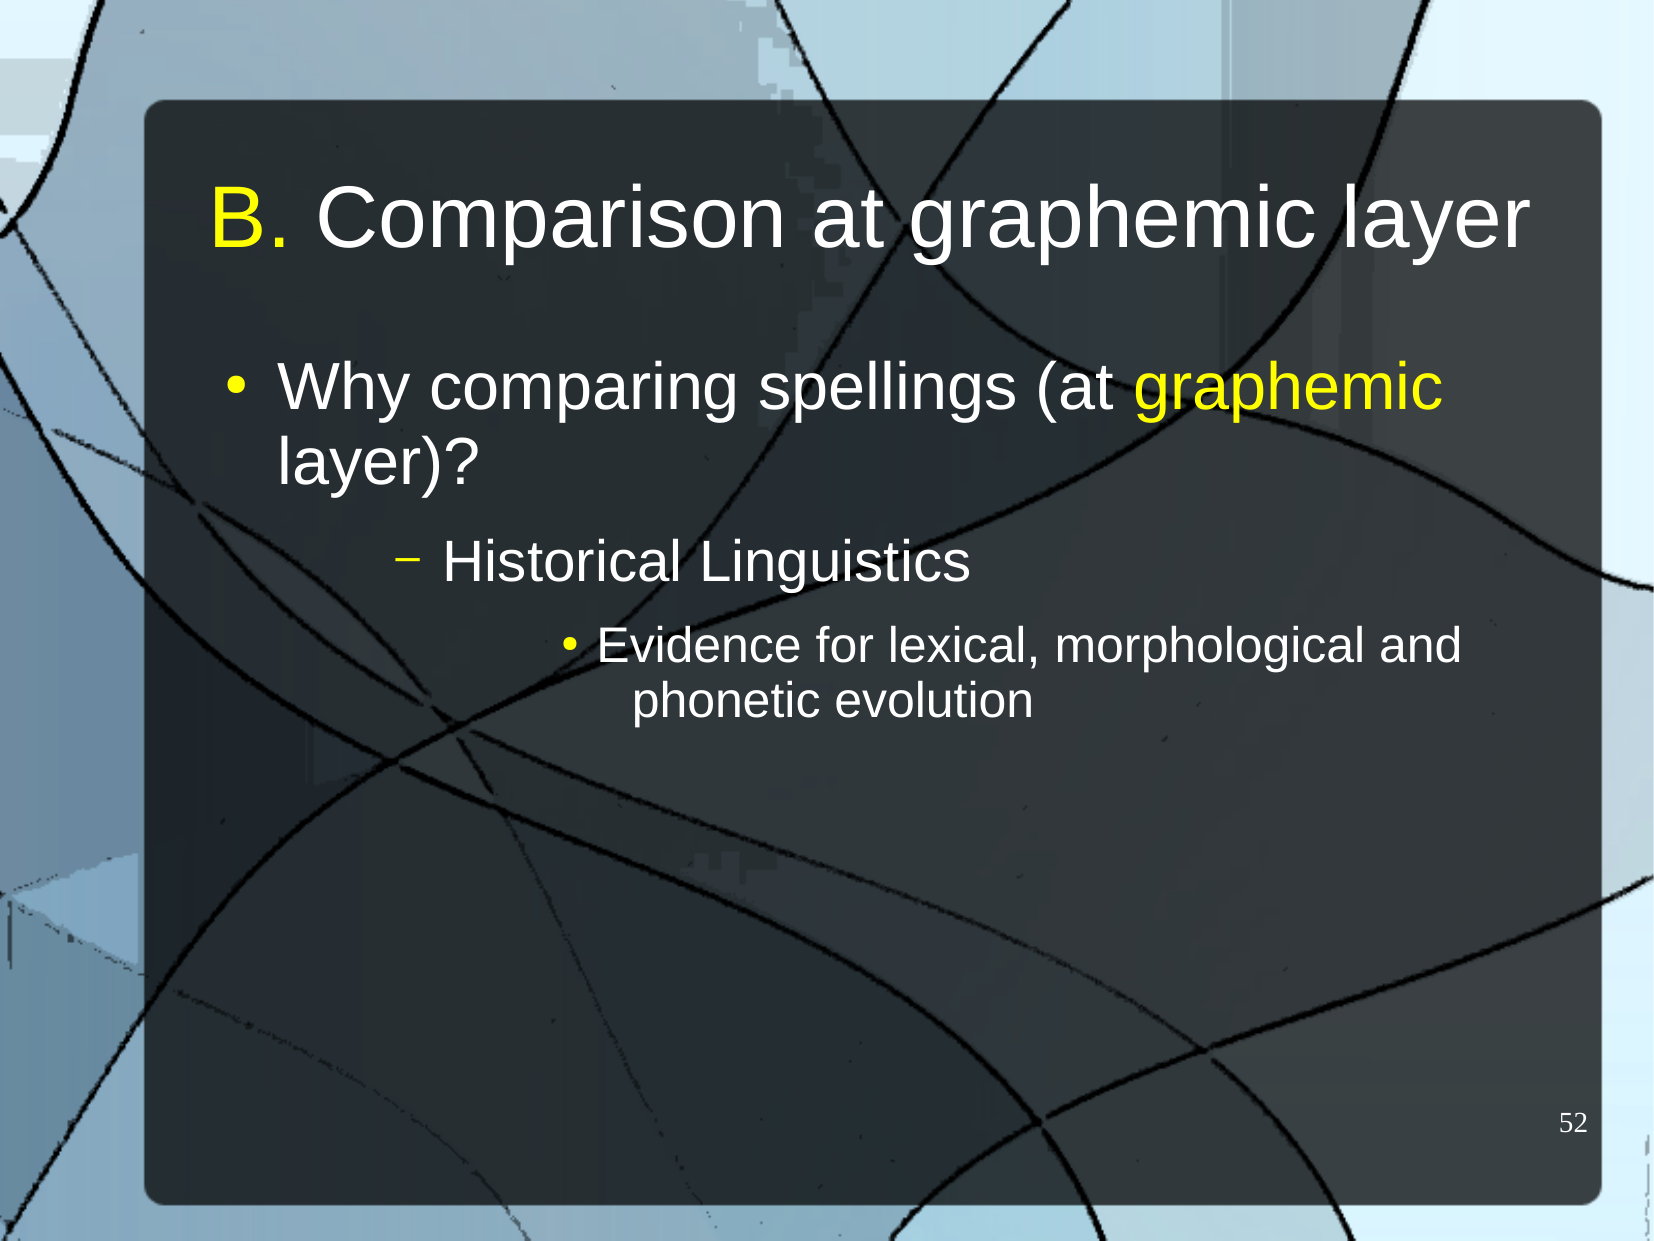

# B. Comparison at graphemic layer
Why comparing spellings (at graphemic layer)?
Historical Linguistics
Evidence for lexical, morphological and phonetic evolution
52